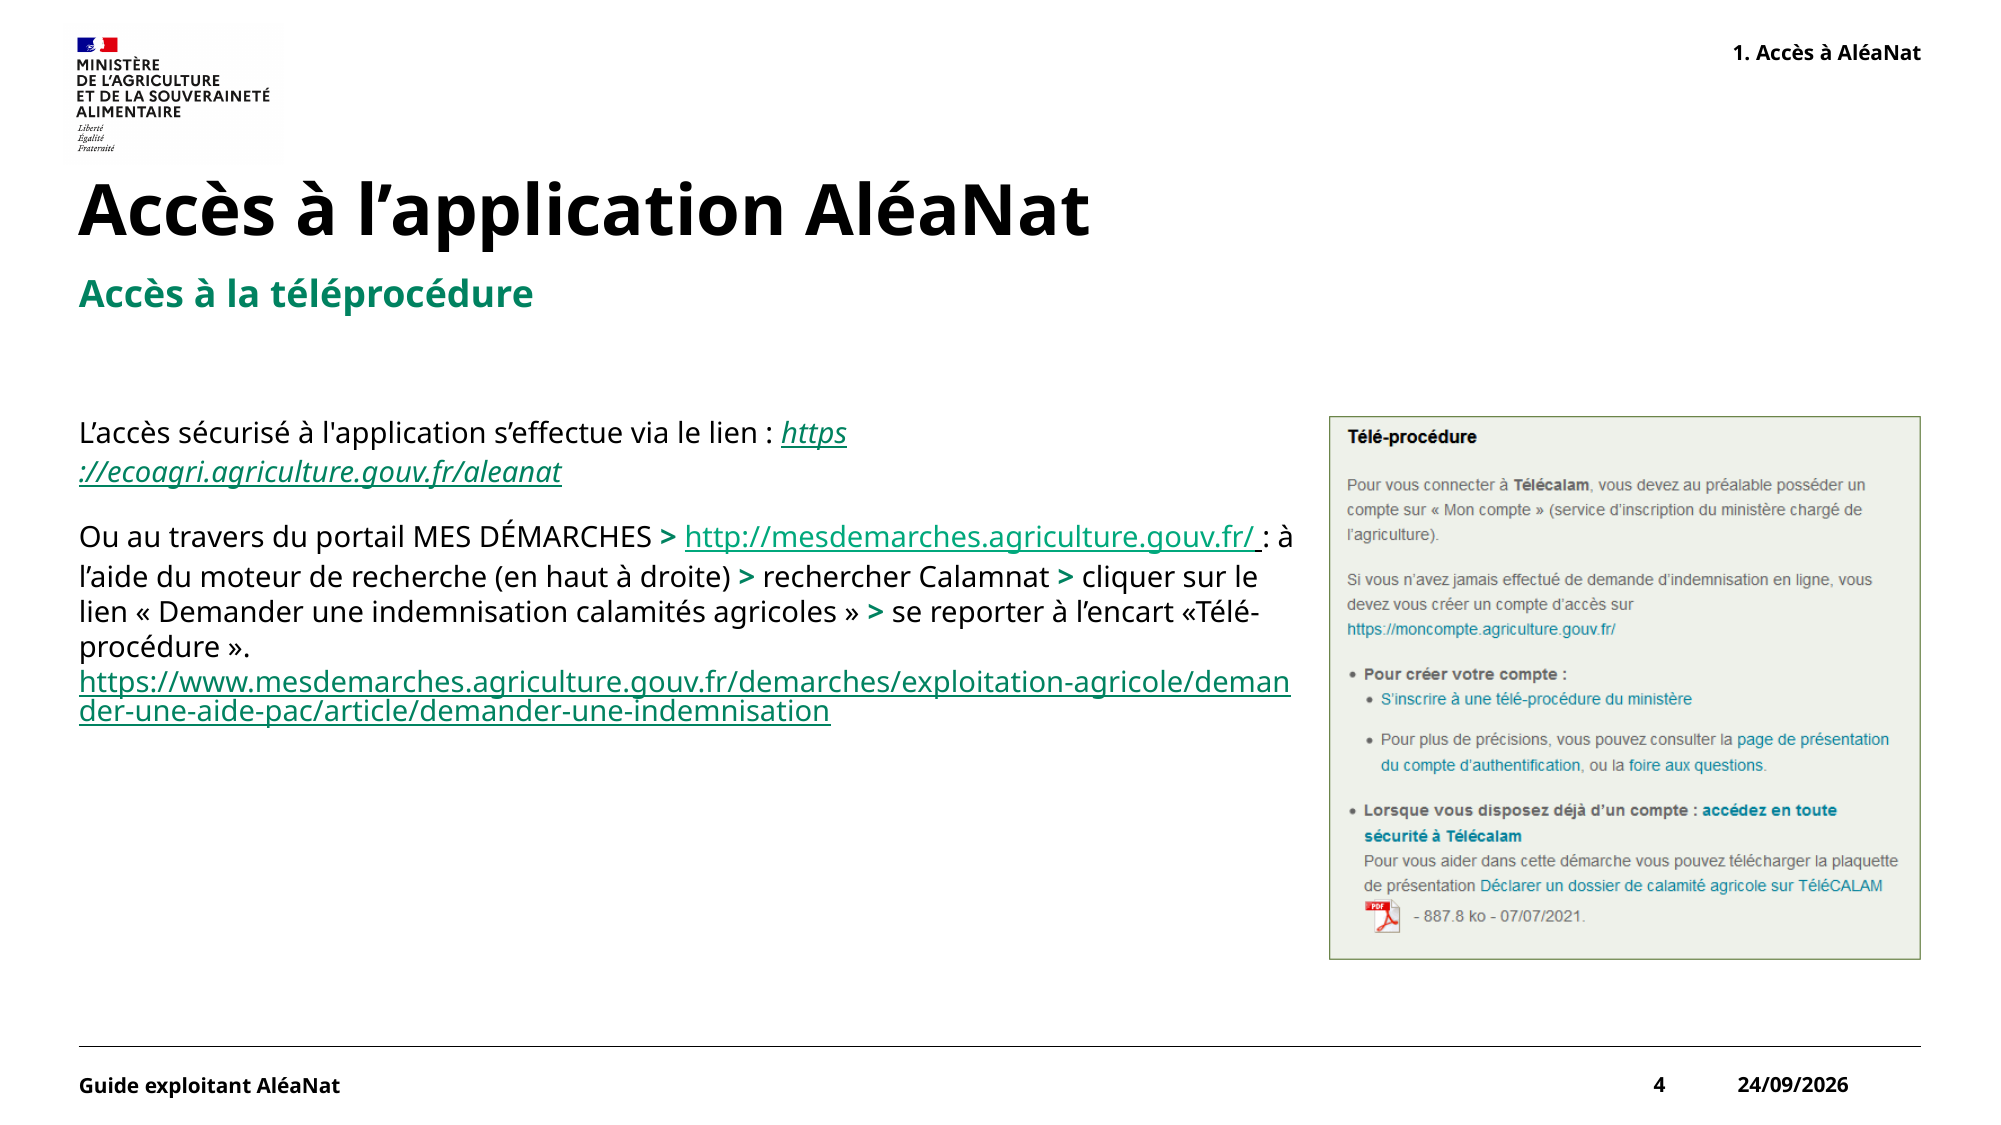

Accès à AléaNat
# Accès à l’application AléaNat
Accès à la téléprocédure
L’accès sécurisé à l'application s’effectue via le lien : https://ecoagri.agriculture.gouv.fr/aleanat
Ou au travers du portail MES DÉMARCHES > http://mesdemarches.agriculture.gouv.fr/ : à l’aide du moteur de recherche (en haut à droite) > rechercher Calamnat > cliquer sur le lien « Demander une indemnisation calamités agricoles » > se reporter à l’encart «Télé-procédure ». https://www.mesdemarches.agriculture.gouv.fr/demarches/exploitation-agricole/demander-une-aide-pac/article/demander-une-indemnisation
Guide exploitant AléaNat
4